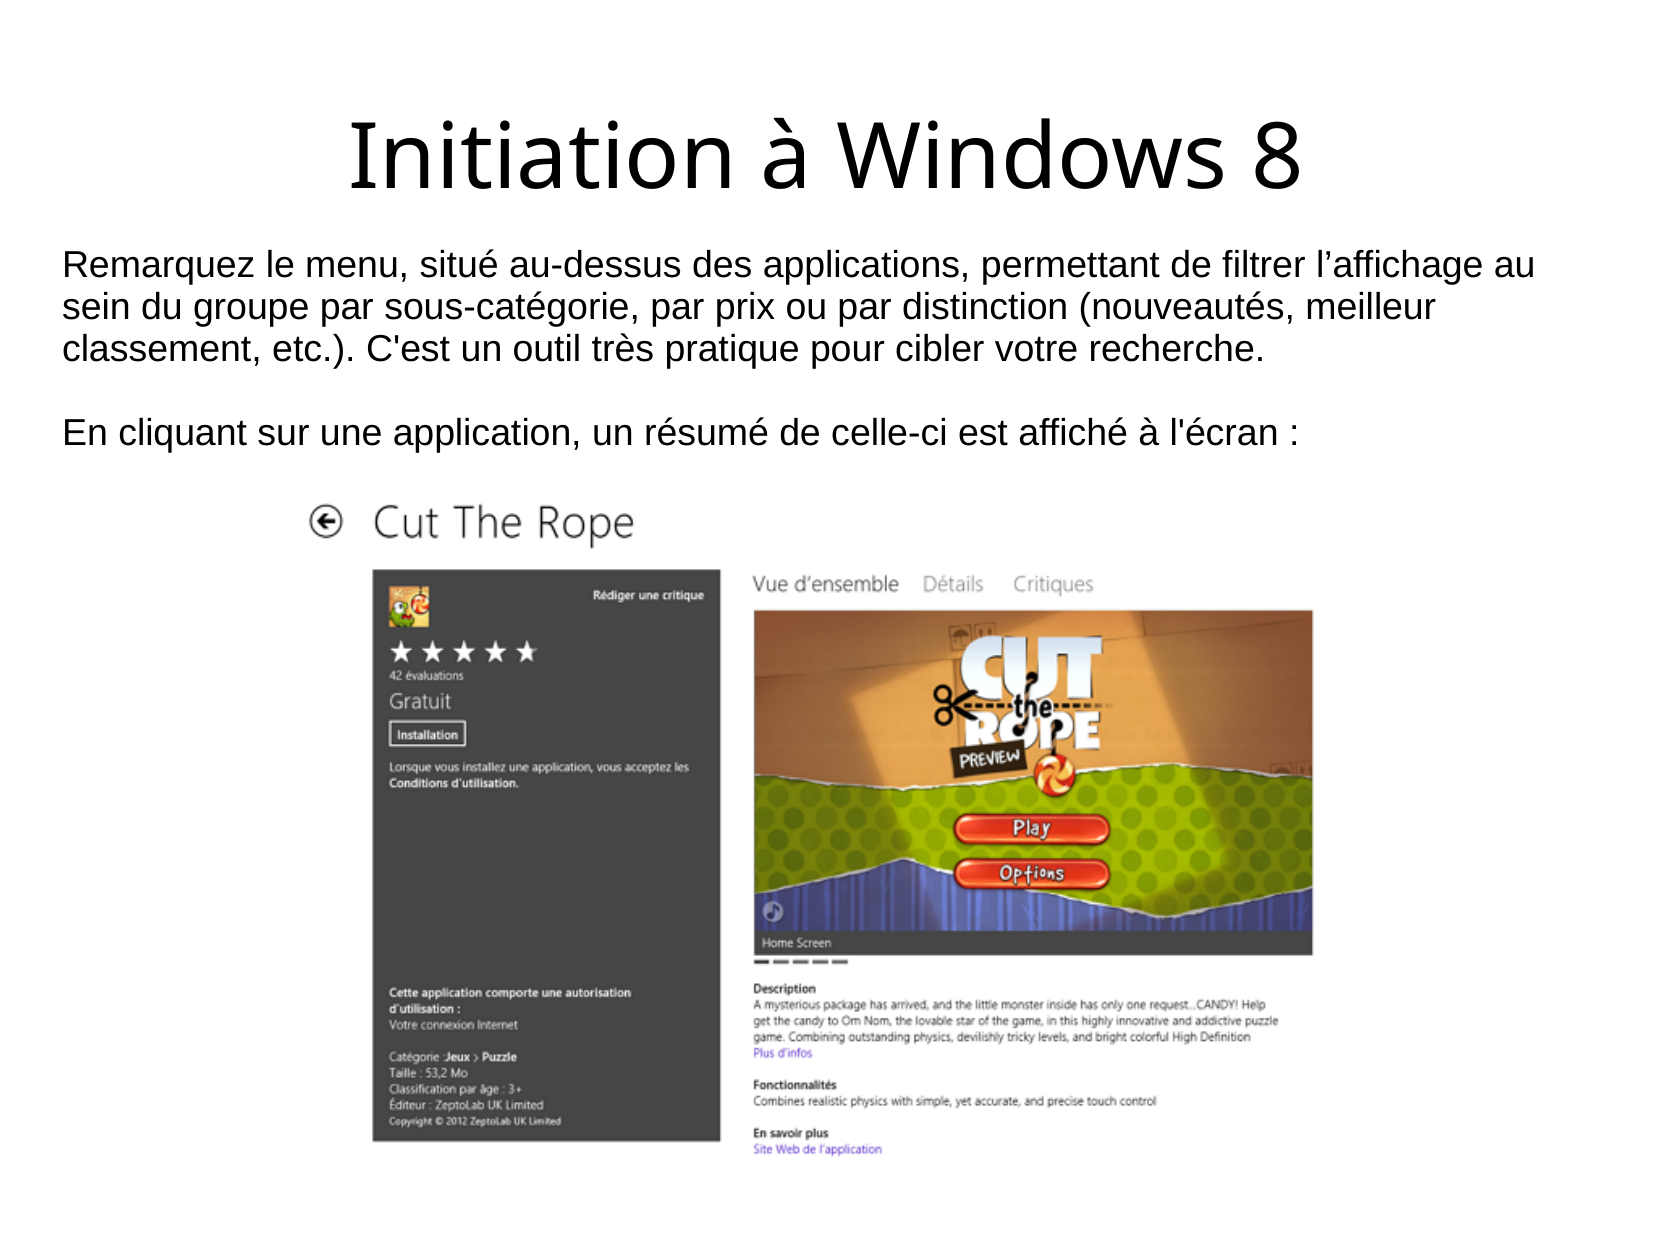

# Initiation à Windows 8
Remarquez le menu, situé au-dessus des applications, permettant de filtrer l’affichage au sein du groupe par sous-catégorie, par prix ou par distinction (nouveautés, meilleur classement, etc.). C'est un outil très pratique pour cibler votre recherche.
En cliquant sur une application, un résumé de celle-ci est affiché à l'écran :